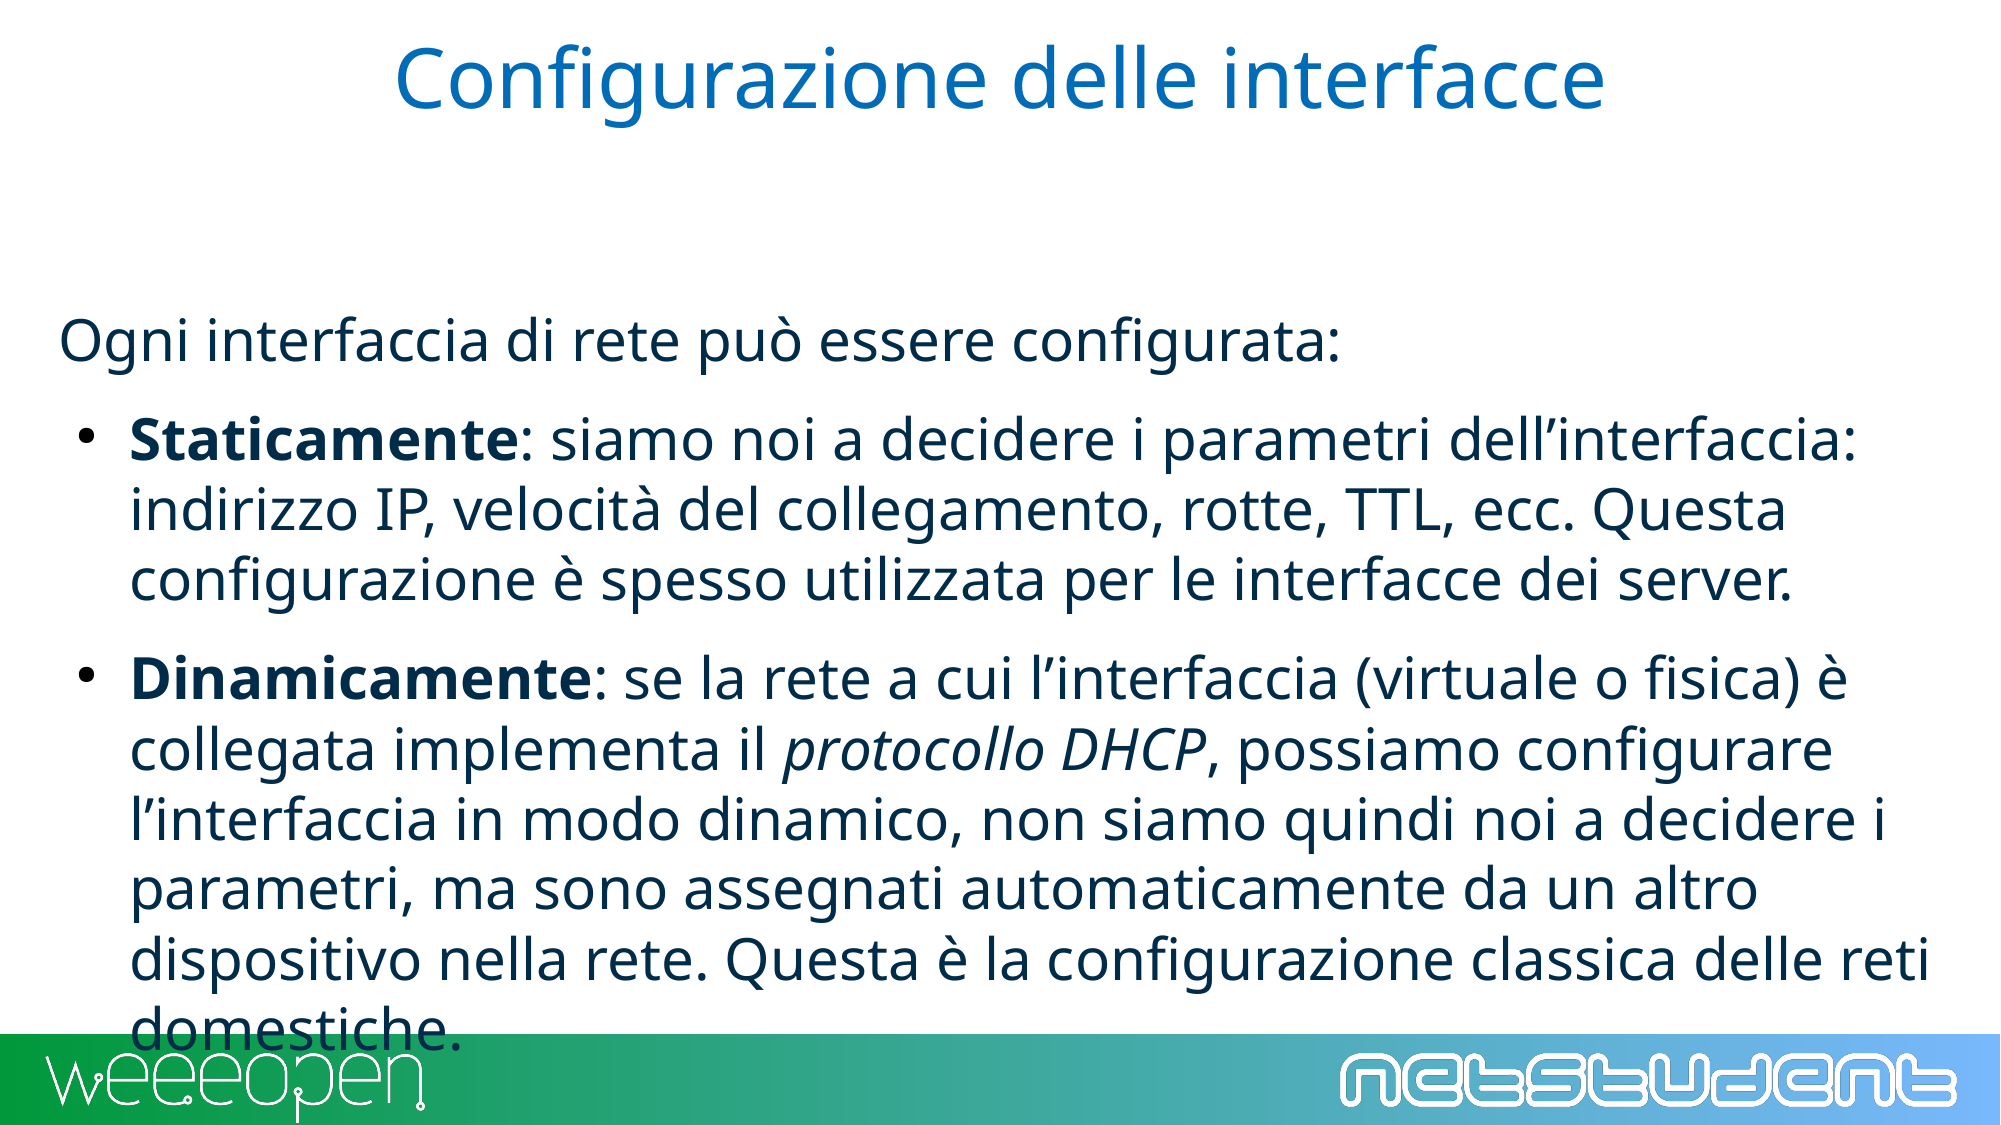

# Configurazione delle interfacce
Ogni interfaccia di rete può essere configurata:
Staticamente: siamo noi a decidere i parametri dell’interfaccia: indirizzo IP, velocità del collegamento, rotte, TTL, ecc. Questa configurazione è spesso utilizzata per le interfacce dei server.
Dinamicamente: se la rete a cui l’interfaccia (virtuale o fisica) è collegata implementa il protocollo DHCP, possiamo configurare l’interfaccia in modo dinamico, non siamo quindi noi a decidere i parametri, ma sono assegnati automaticamente da un altro dispositivo nella rete. Questa è la configurazione classica delle reti domestiche.